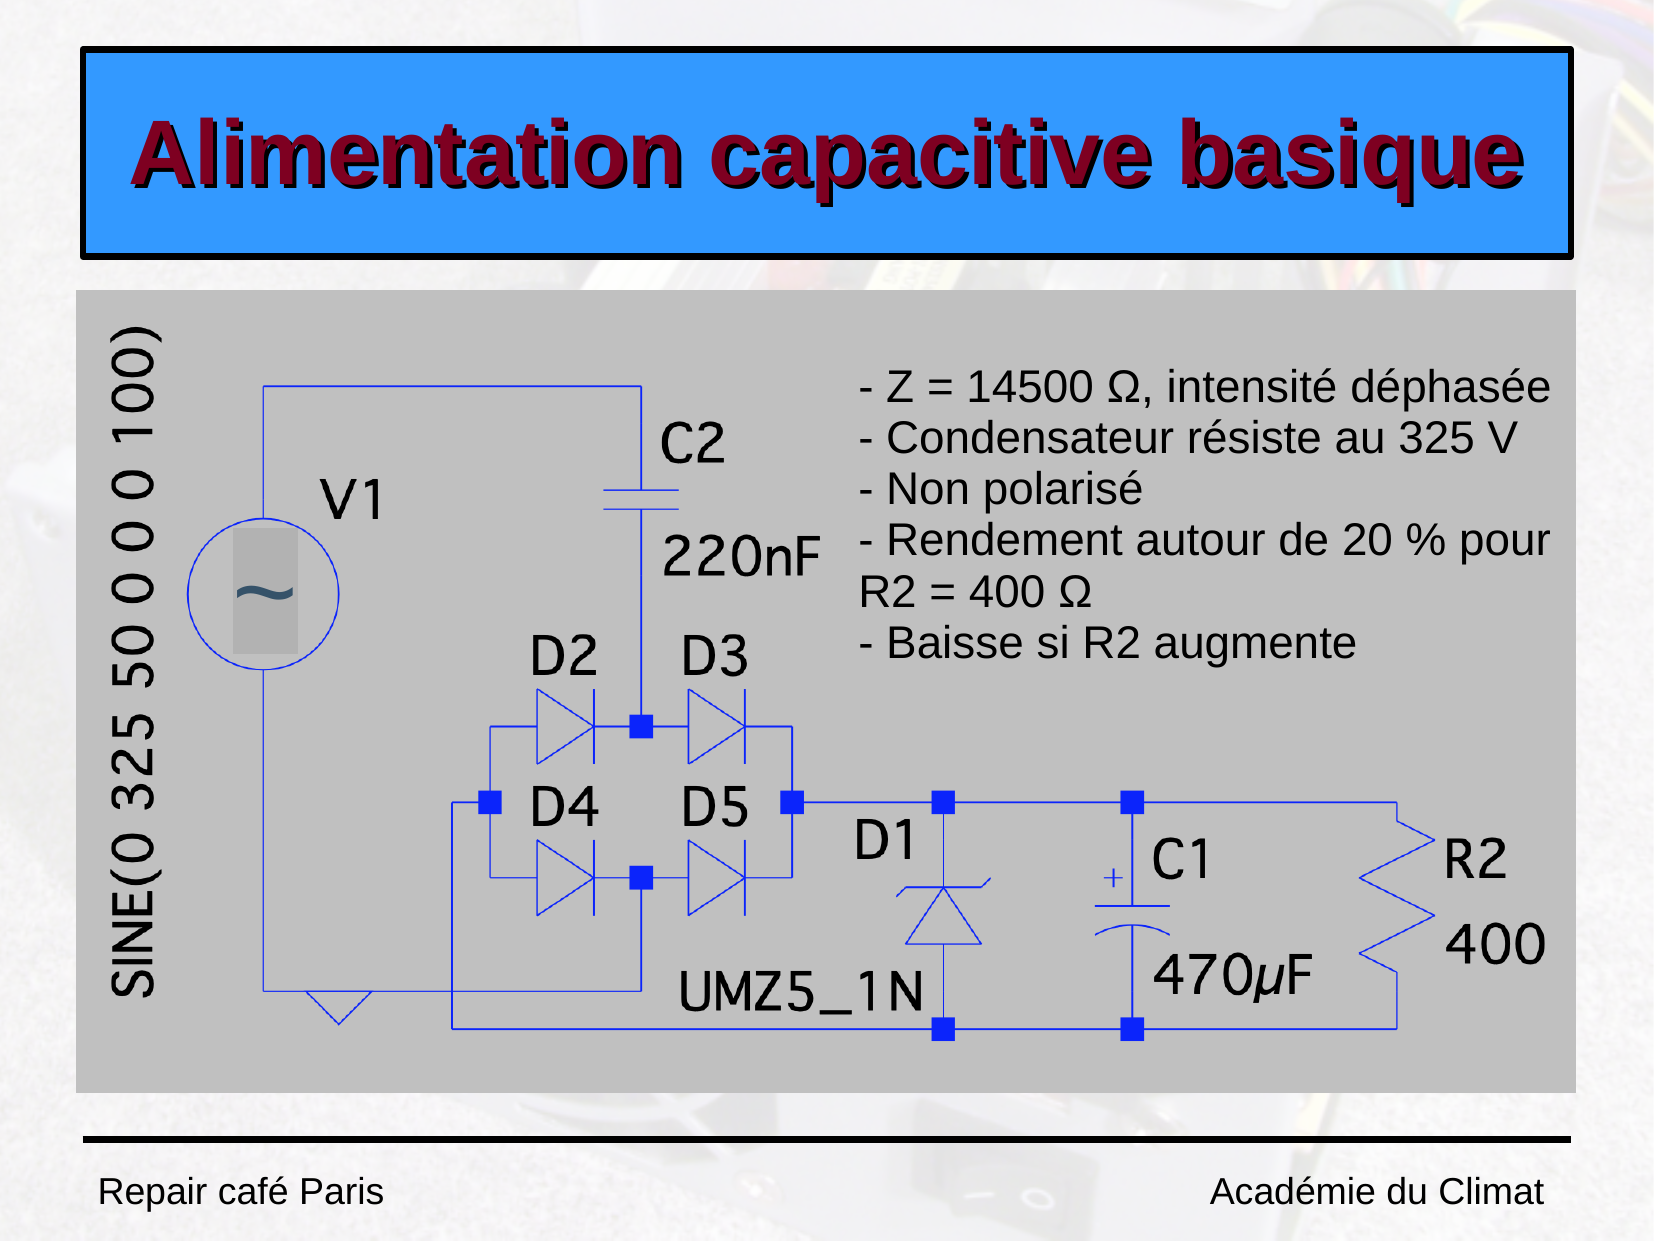

# Alimentation capacitive basique
- Z = 14500 Ω, intensité déphasée
- Condensateur résiste au 325 V
- Non polarisé
- Rendement autour de 20 % pour
R2 = 400 Ω
- Baisse si R2 augmente
~
Repair café Paris	Académie du Climat